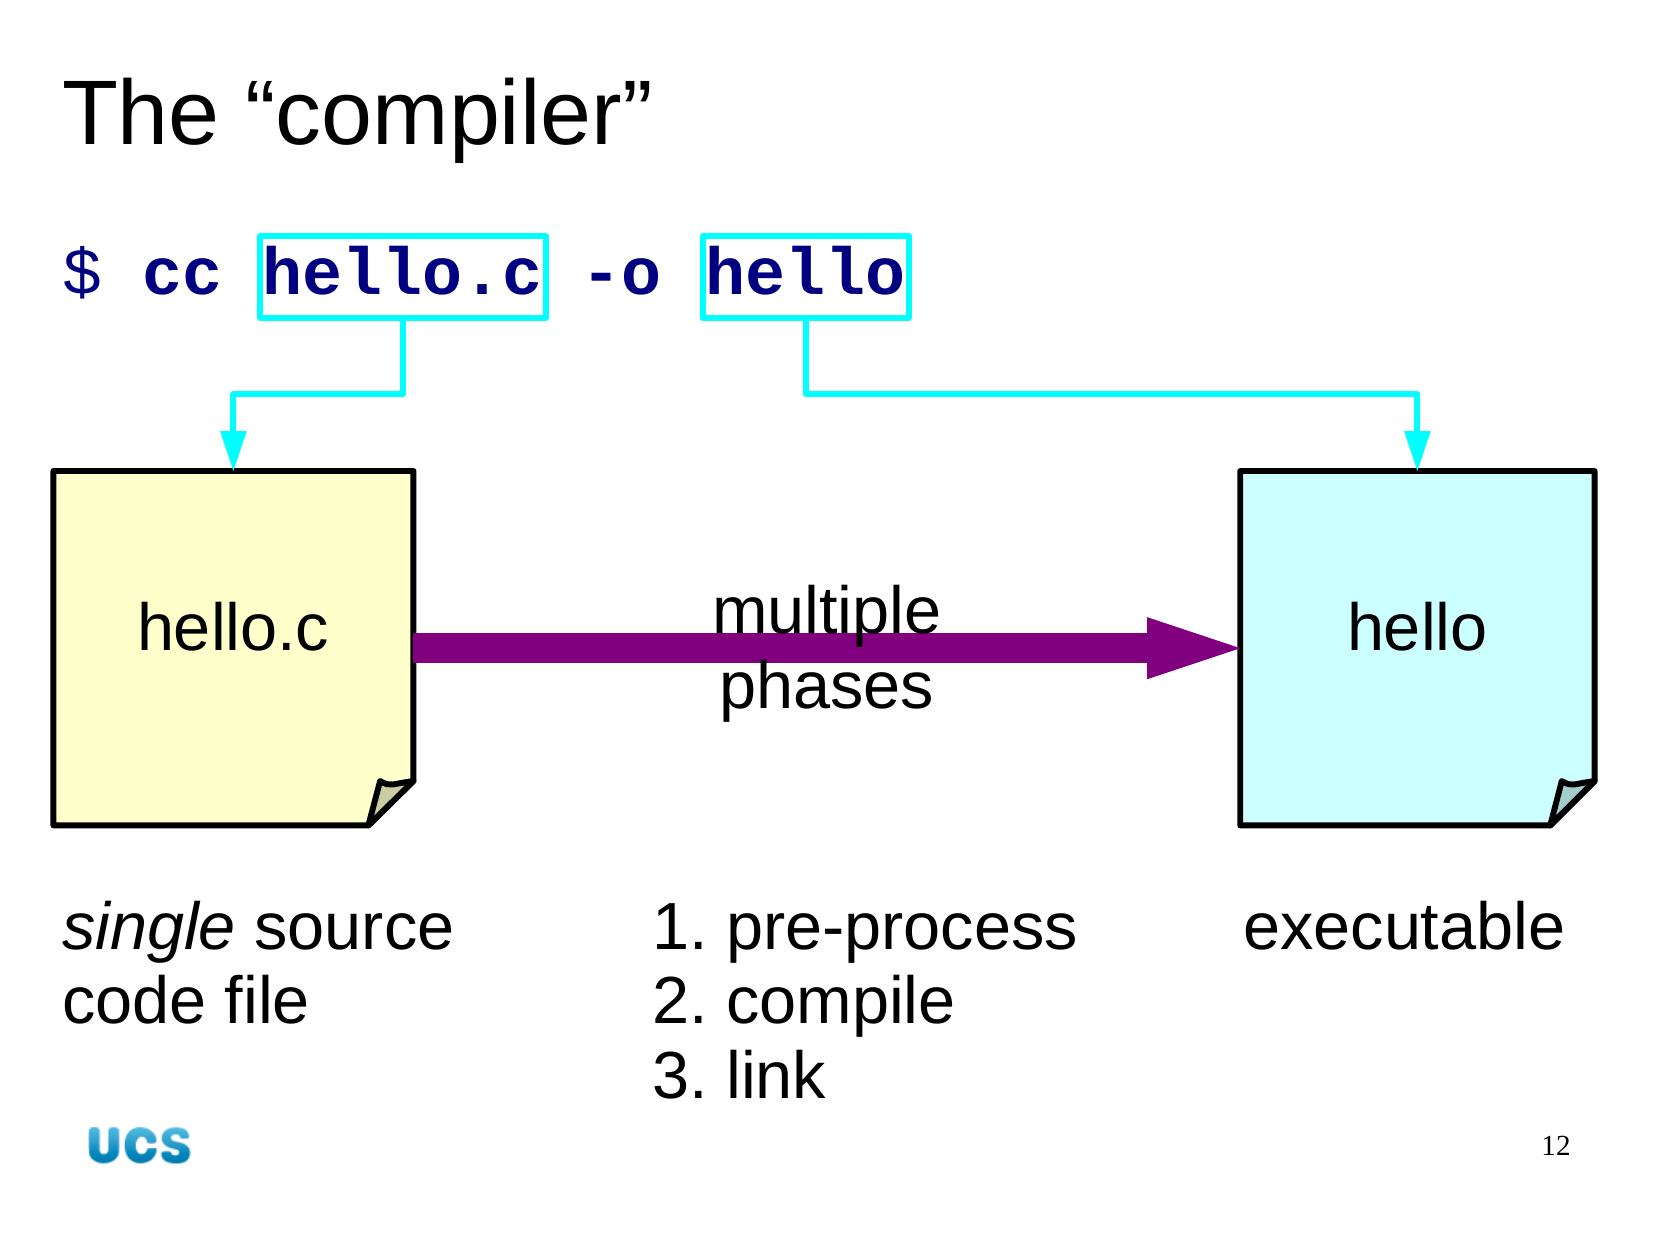

The “compiler”
-o
$ cc
hello.c
hello
hello.c
hello
single source
code file
1. pre-process
2. compile
3. link
executable
12